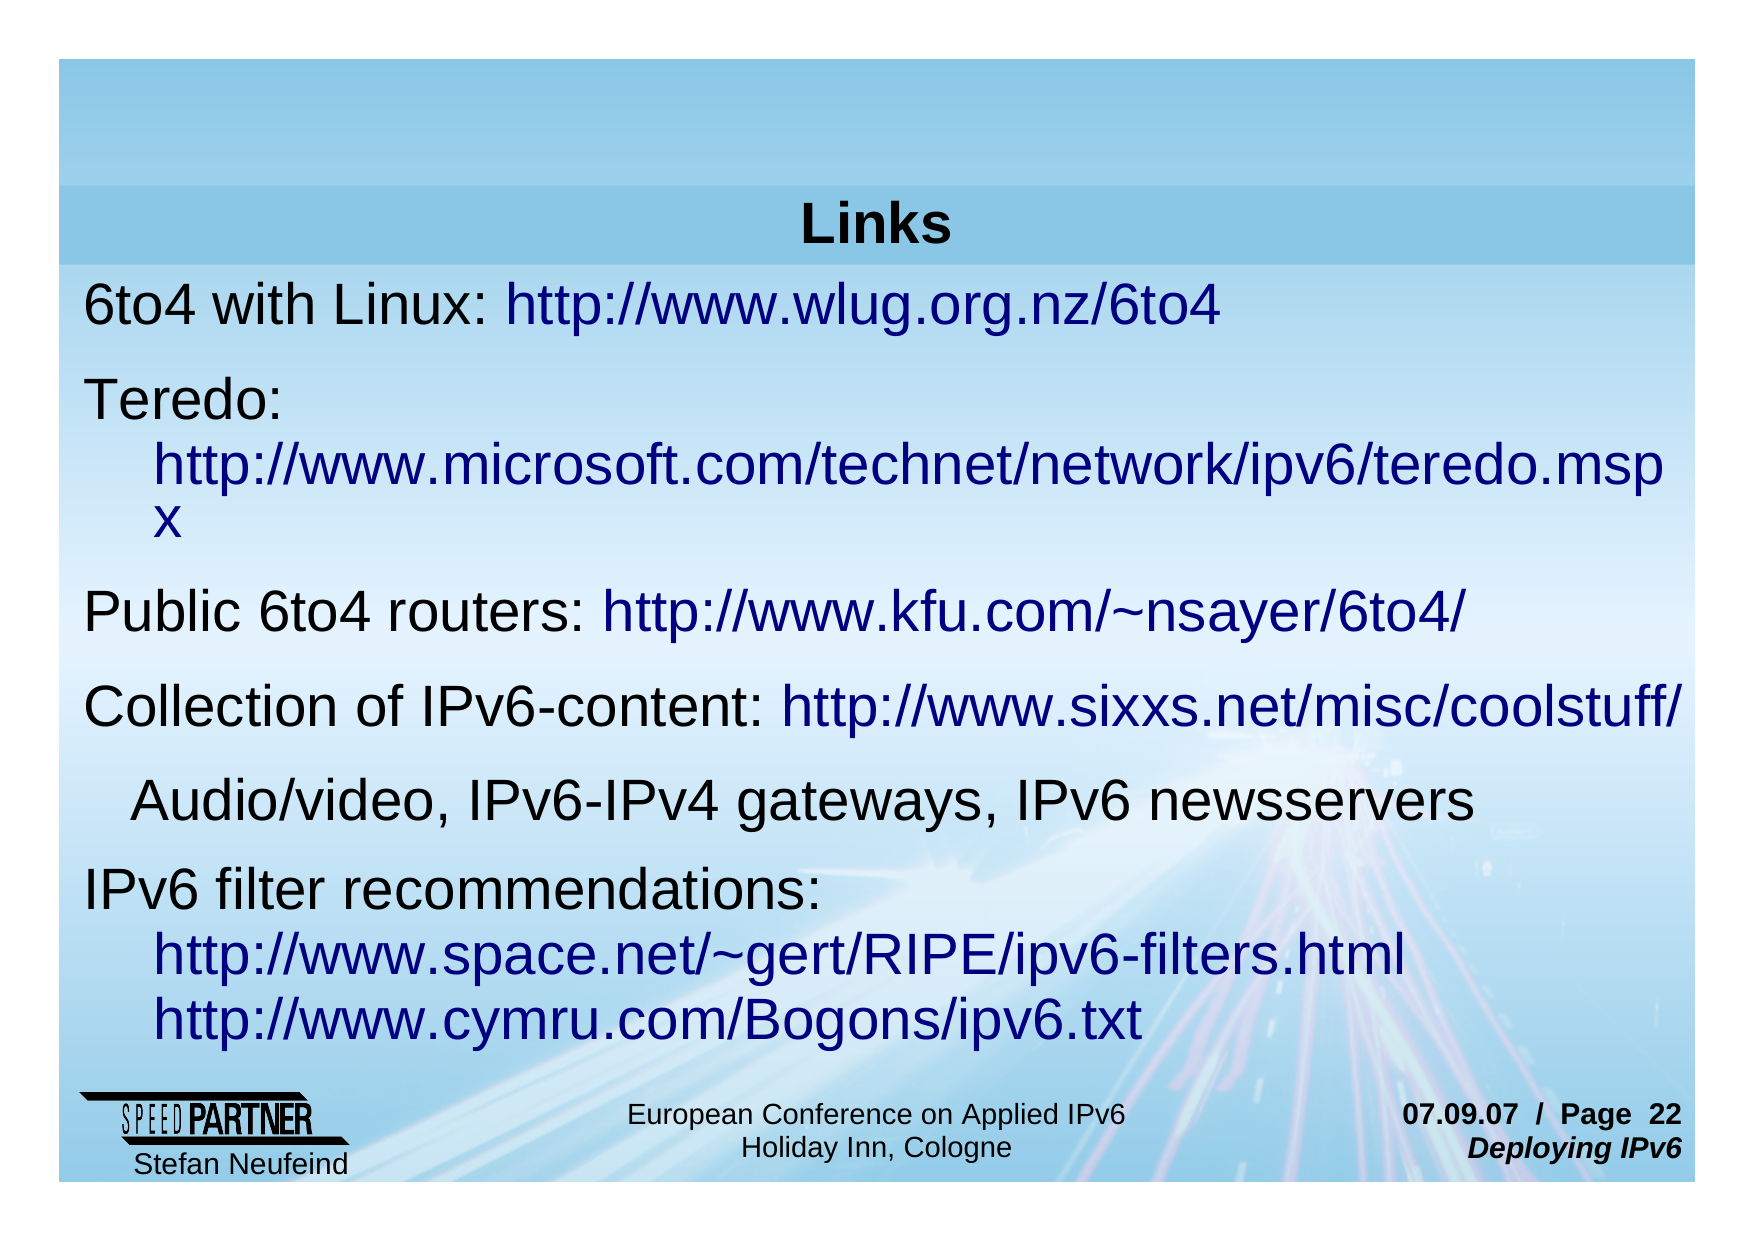

# Links
6to4 with Linux: http://www.wlug.org.nz/6to4
Teredo: http://www.microsoft.com/technet/network/ipv6/teredo.mspx
Public 6to4 routers: http://www.kfu.com/~nsayer/6to4/
Collection of IPv6-content: http://www.sixxs.net/misc/coolstuff/
Audio/video, IPv6-IPv4 gateways, IPv6 newsservers
IPv6 filter recommendations:
http://www.space.net/~gert/RIPE/ipv6-filters.html
http://www.cymru.com/Bogons/ipv6.txt